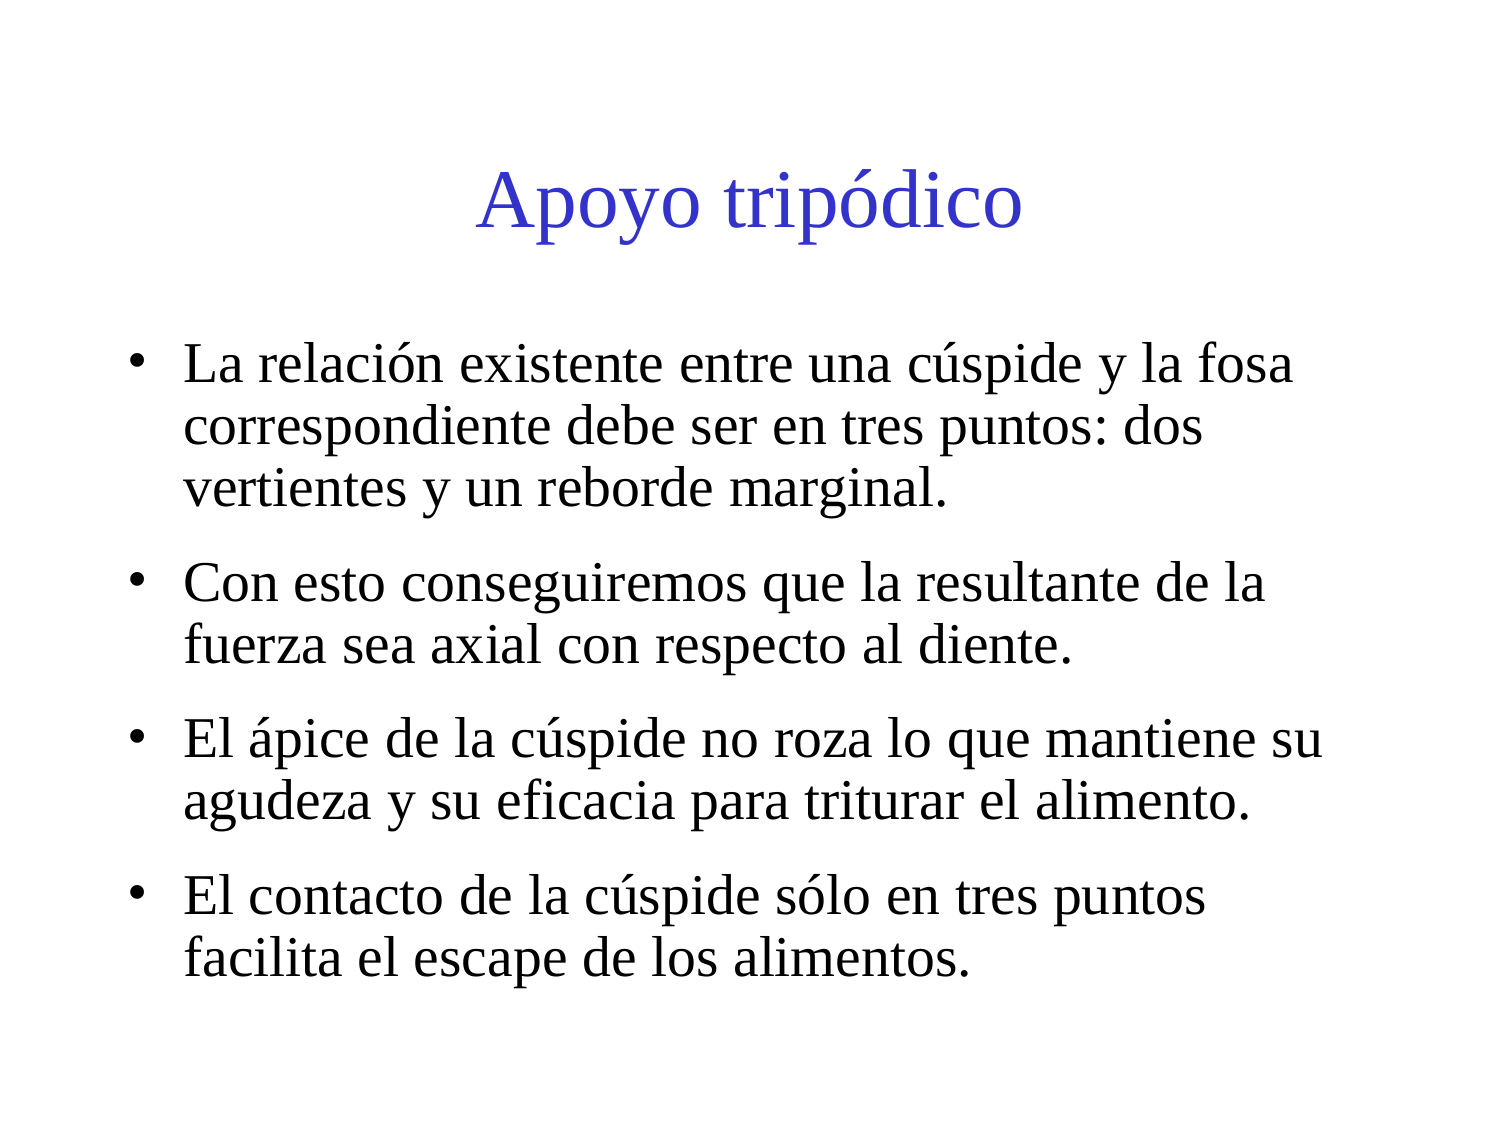

# Apoyo tripódico
La relación existente entre una cúspide y la fosa correspondiente debe ser en tres puntos: dos vertientes y un reborde marginal.
Con esto conseguiremos que la resultante de la fuerza sea axial con respecto al diente.
El ápice de la cúspide no roza lo que mantiene su agudeza y su eficacia para triturar el alimento.
El contacto de la cúspide sólo en tres puntos facilita el escape de los alimentos.